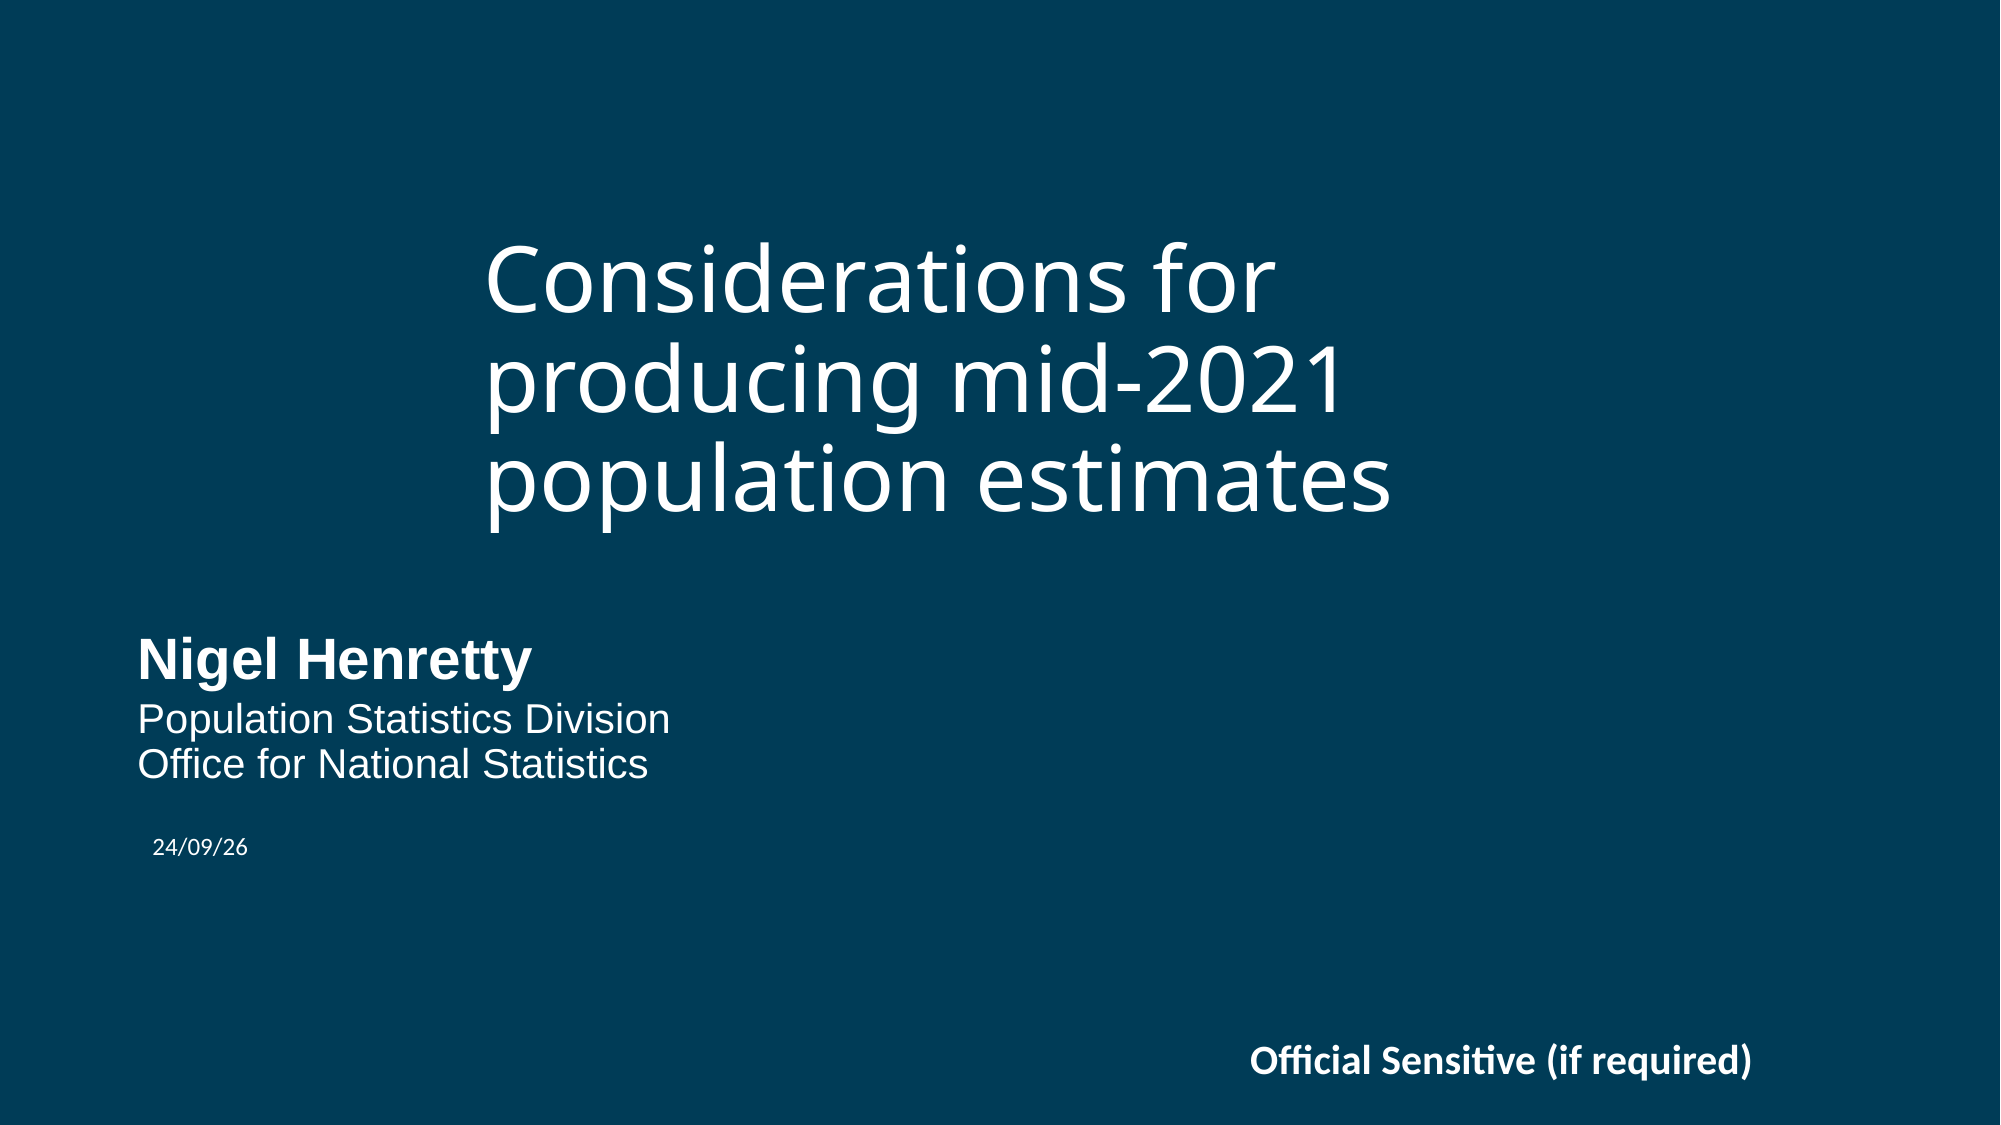

# Considerations for producing mid-2021 population estimates
Nigel Henretty
Population Statistics Division
Office for National Statistics
Official Sensitive (if required)